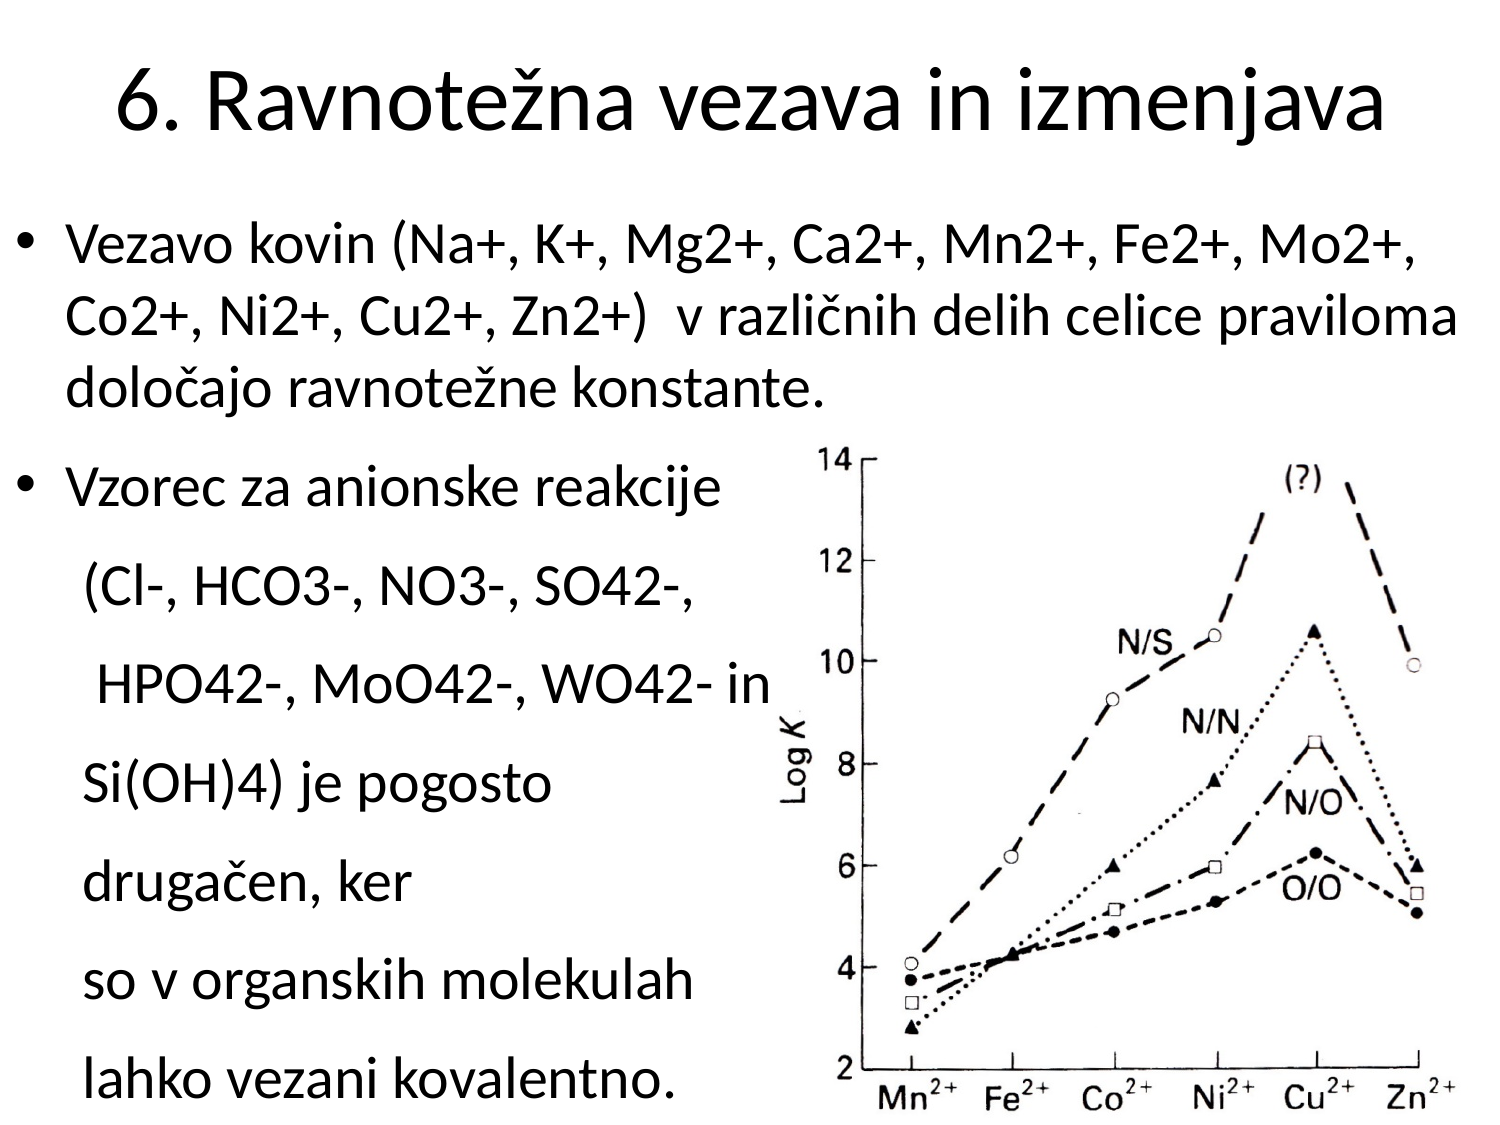

# 6. Ravnotežna vezava in izmenjava
Vezavo kovin (Na+, K+, Mg2+, Ca2+, Mn2+, Fe2+, Mo2+, Co2+, Ni2+, Cu2+, Zn2+) v različnih delih celice praviloma določajo ravnotežne konstante.
Vzorec za anionske reakcije
	(Cl-, HCO3-, NO3-, SO42-,
	 HPO42-, MoO42-, WO42- in
	Si(OH)4) je pogosto
	drugačen, ker
	so v organskih molekulah
	lahko vezani kovalentno.